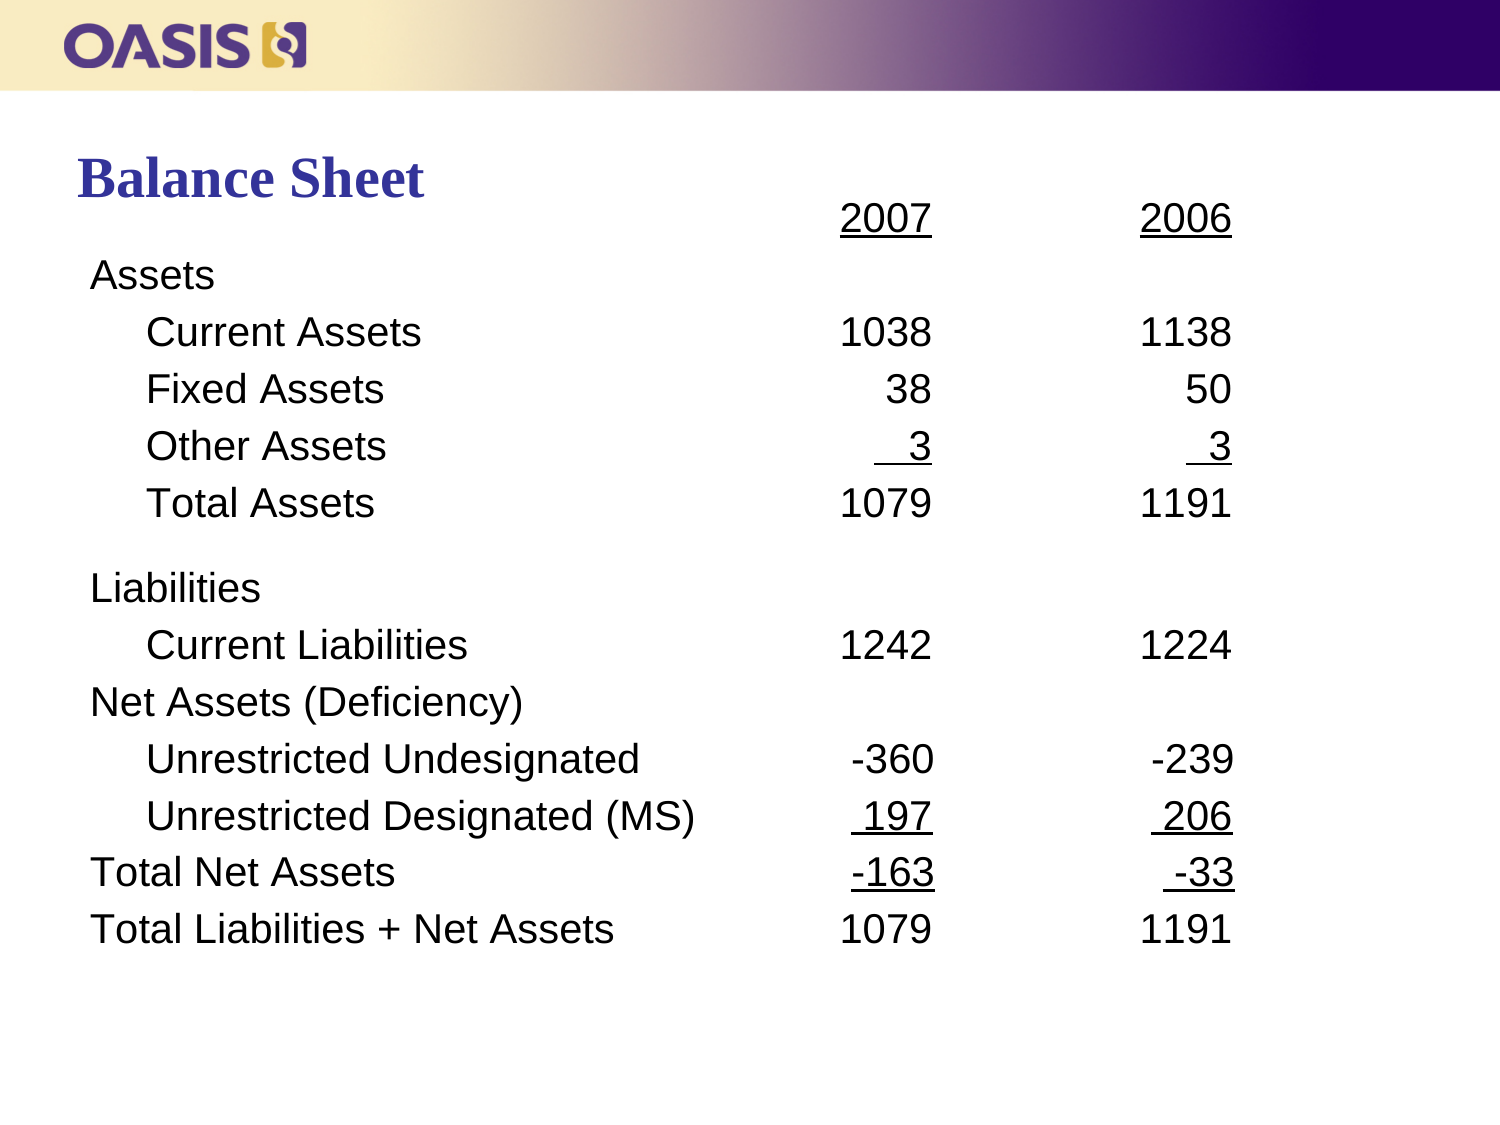

Balance Sheet
# 2007		2006
Assets
	Current Assets			1038		1138
	Fixed Assets				 38		 50
	Other Assets				 3		 3
	Total Assets				1079		1191
Liabilities
	Current Liabilities			1242		1224
Net Assets (Deficiency)
	Unrestricted Undesignated		 -360		 -239
	Unrestricted Designated (MS)	 197		 206
Total Net Assets			 -163		 -33
Total Liabilities + Net Assets		1079		1191